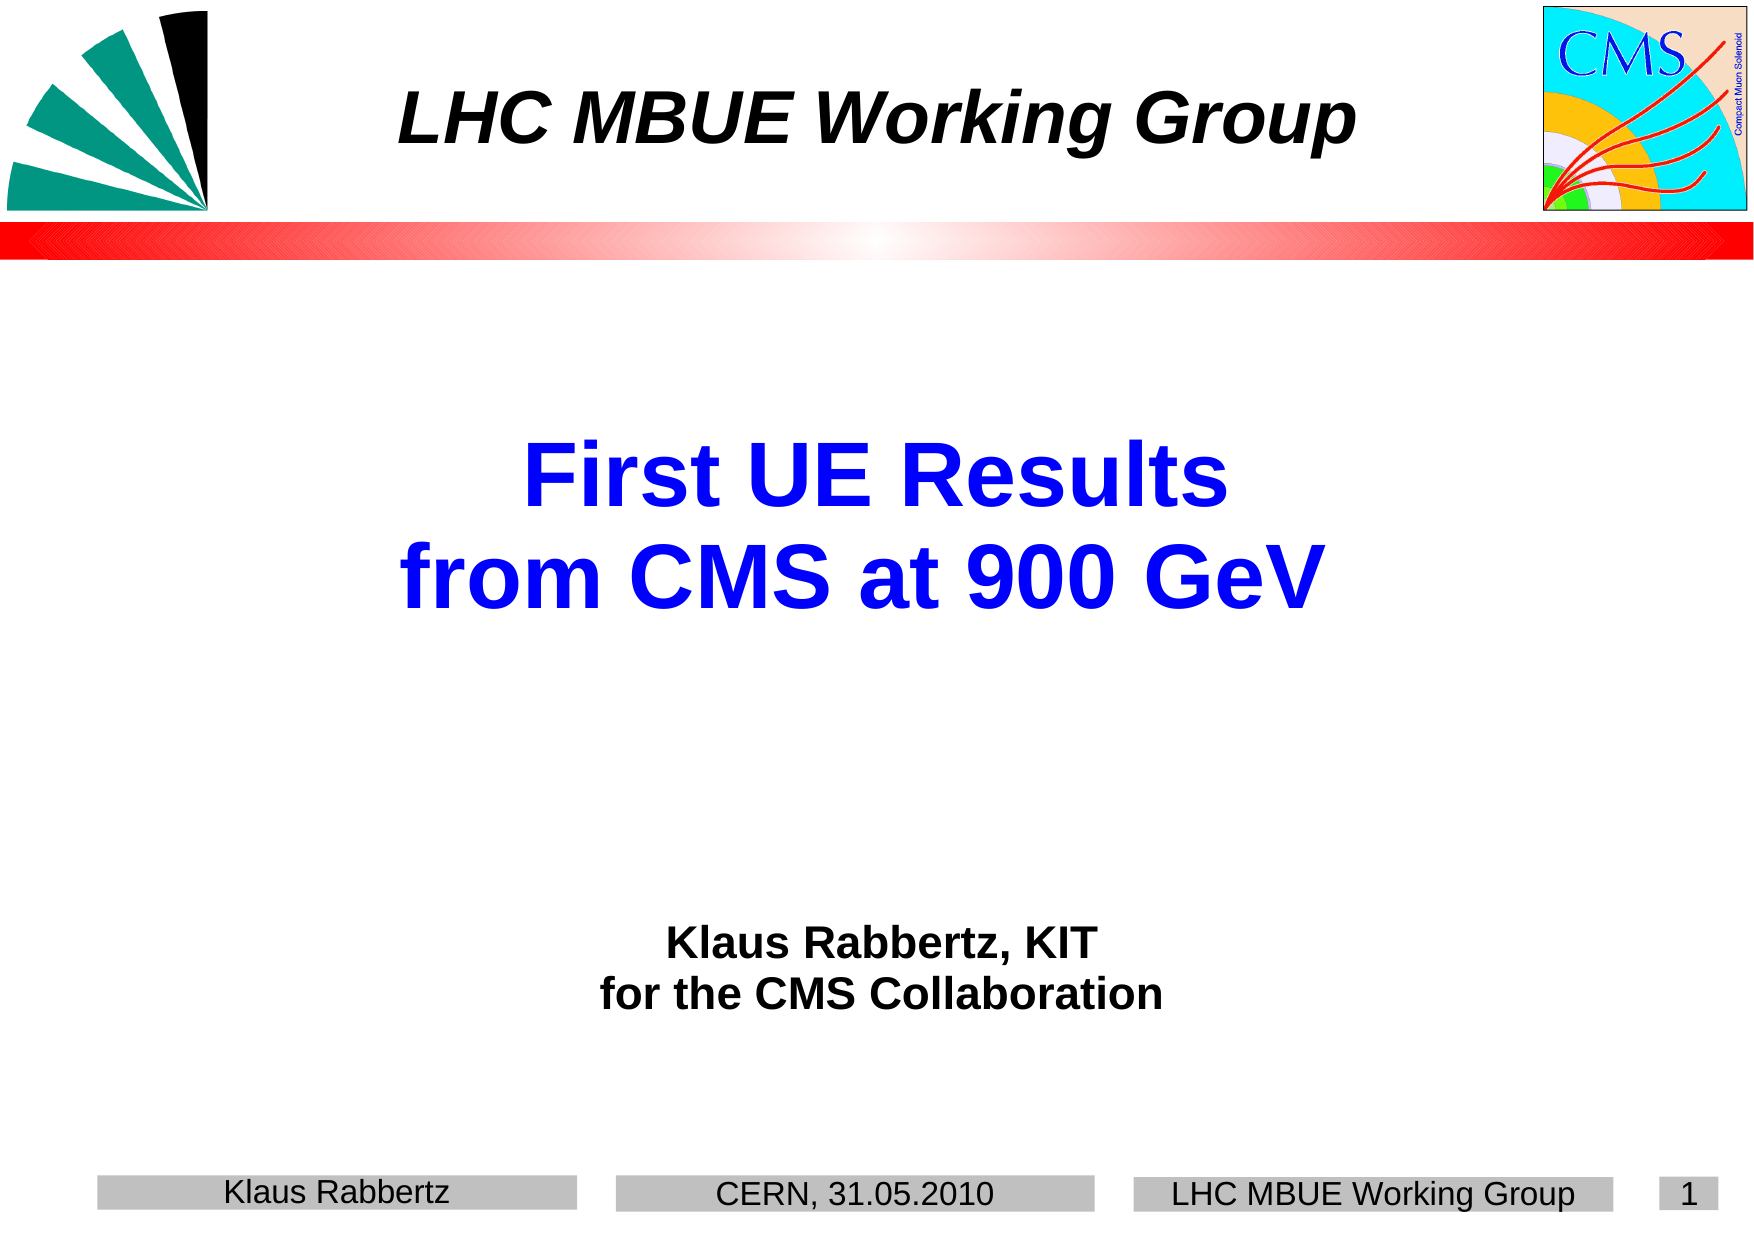

# LHC MBUE Working Group
First UE Results
from CMS at 900 GeV
Klaus Rabbertz, KIT
for the CMS Collaboration